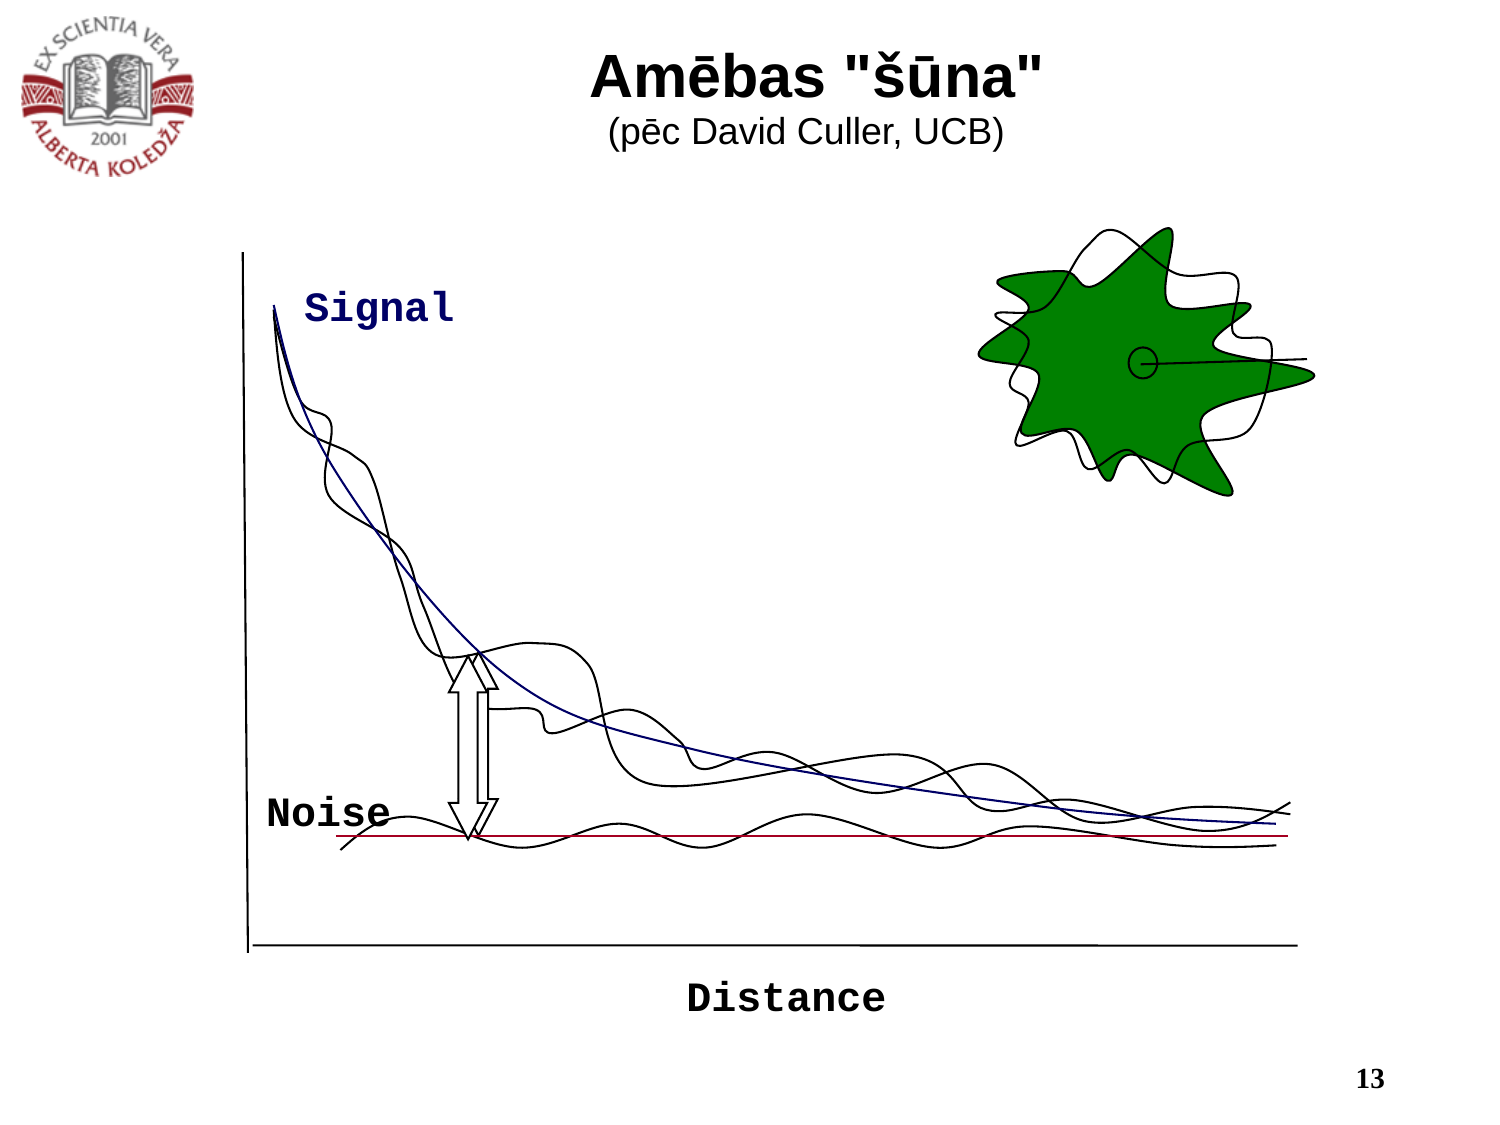

# Amēbas "šūna" (pēc David Culler, UCB)
Signal
Noise
Distance